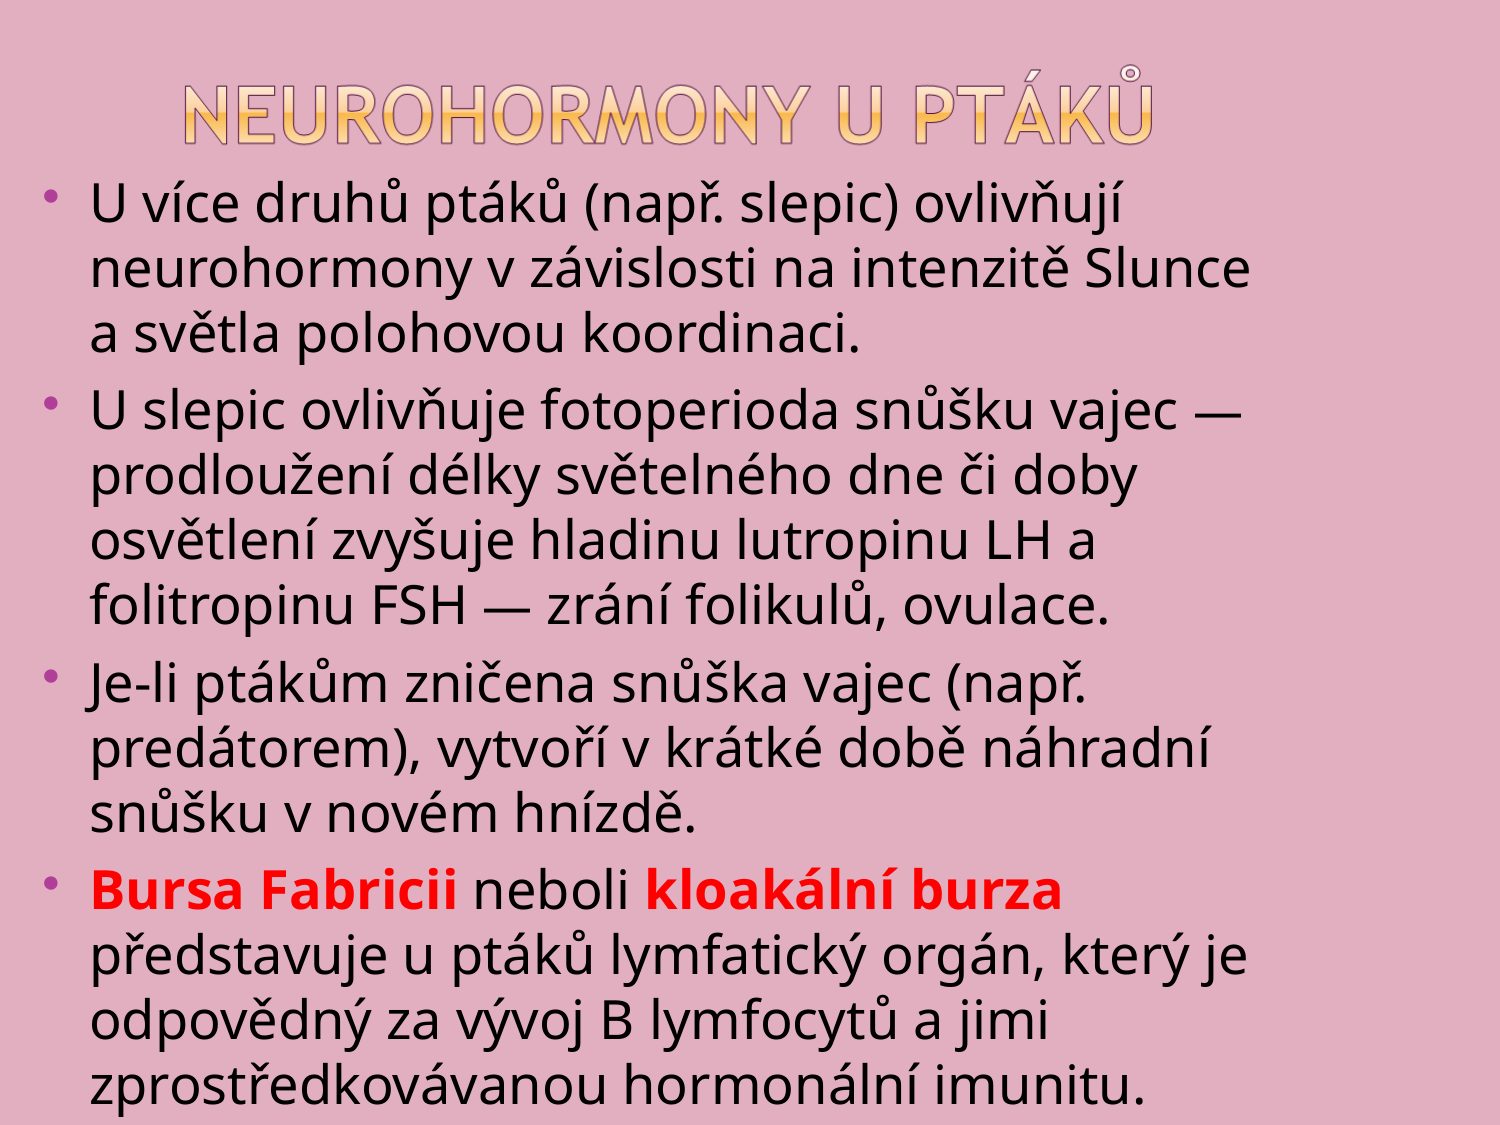

# U více druhů ptáků (např. slepic) ovlivňují neurohormony v závislosti na intenzitě Slunce a světla polohovou koordinaci.
U slepic ovlivňuje fotoperioda snůšku vajec — prodloužení délky světelného dne či doby osvětlení zvyšuje hladinu lutropinu LH a folitropinu FSH — zrání folikulů, ovulace.
Je-li ptákům zničena snůška vajec (např. predátorem), vytvoří v krátké době náhradní snůšku v novém hnízdě.
Bursa Fabricii neboli kloakální burza představuje u ptáků lymfatický orgán, který je odpovědný za vývoj B lymfocytů a jimi zprostředkovávanou hormonální imunitu.